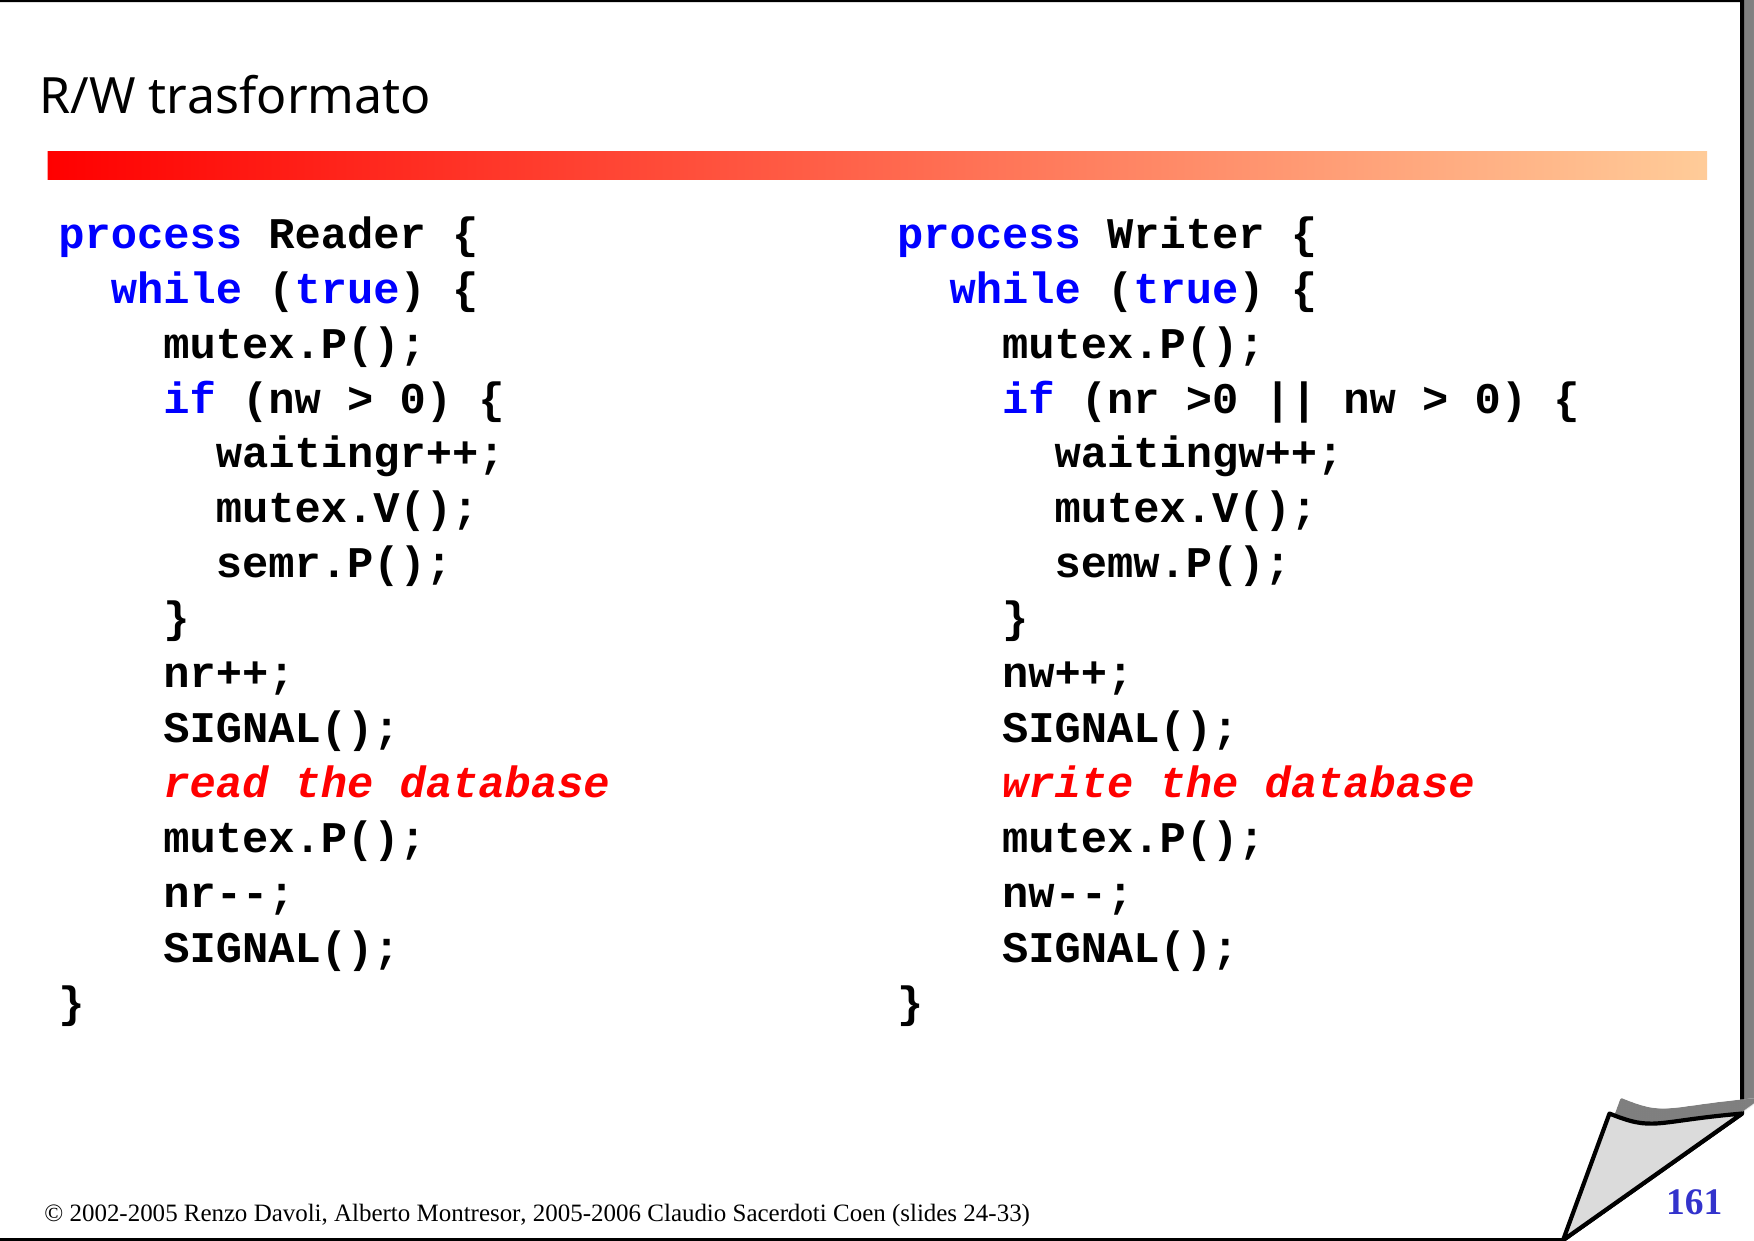

# R/W trasformato
process Reader {
 while (true) {
 mutex.P();
 if (nw > 0) {
 waitingr++;
 mutex.V();
 semr.P();
 }
 nr++;
 SIGNAL();
 read the database
 mutex.P();
 nr--;
 SIGNAL();
}
process Writer {
 while (true) {
 mutex.P();
 if (nr >0 || nw > 0) {
 waitingw++;
 mutex.V();
 semw.P();
 }
 nw++;
 SIGNAL();
 write the database
 mutex.P();
 nw--;
 SIGNAL();
}